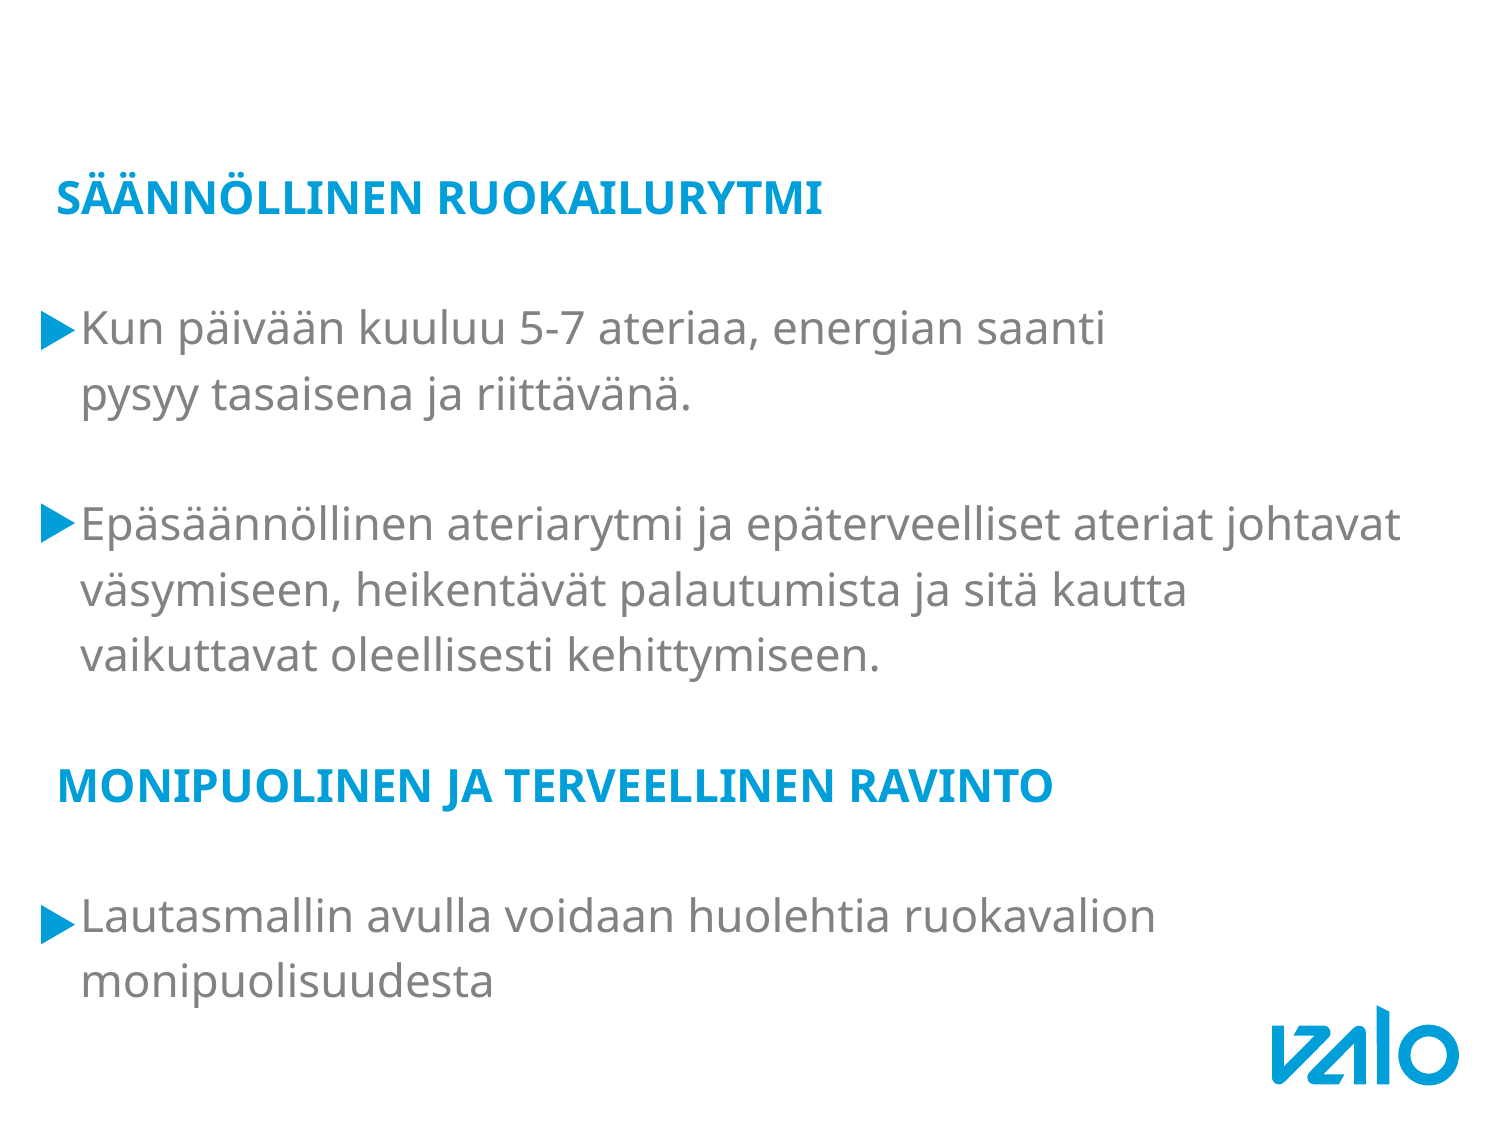

# SÄÄNNÖLLINEN RUOKAILURYTMI
 Kun päivään kuuluu 5-7 ateriaa, energian saanti
 pysyy tasaisena ja riittävänä.
 Epäsäännöllinen ateriarytmi ja epäterveelliset ateriat johtavat
 väsymiseen, heikentävät palautumista ja sitä kautta
 vaikuttavat oleellisesti kehittymiseen.
MONIPUOLINEN JA TERVEELLINEN RAVINTO
 Lautasmallin avulla voidaan huolehtia ruokavalion
 monipuolisuudesta